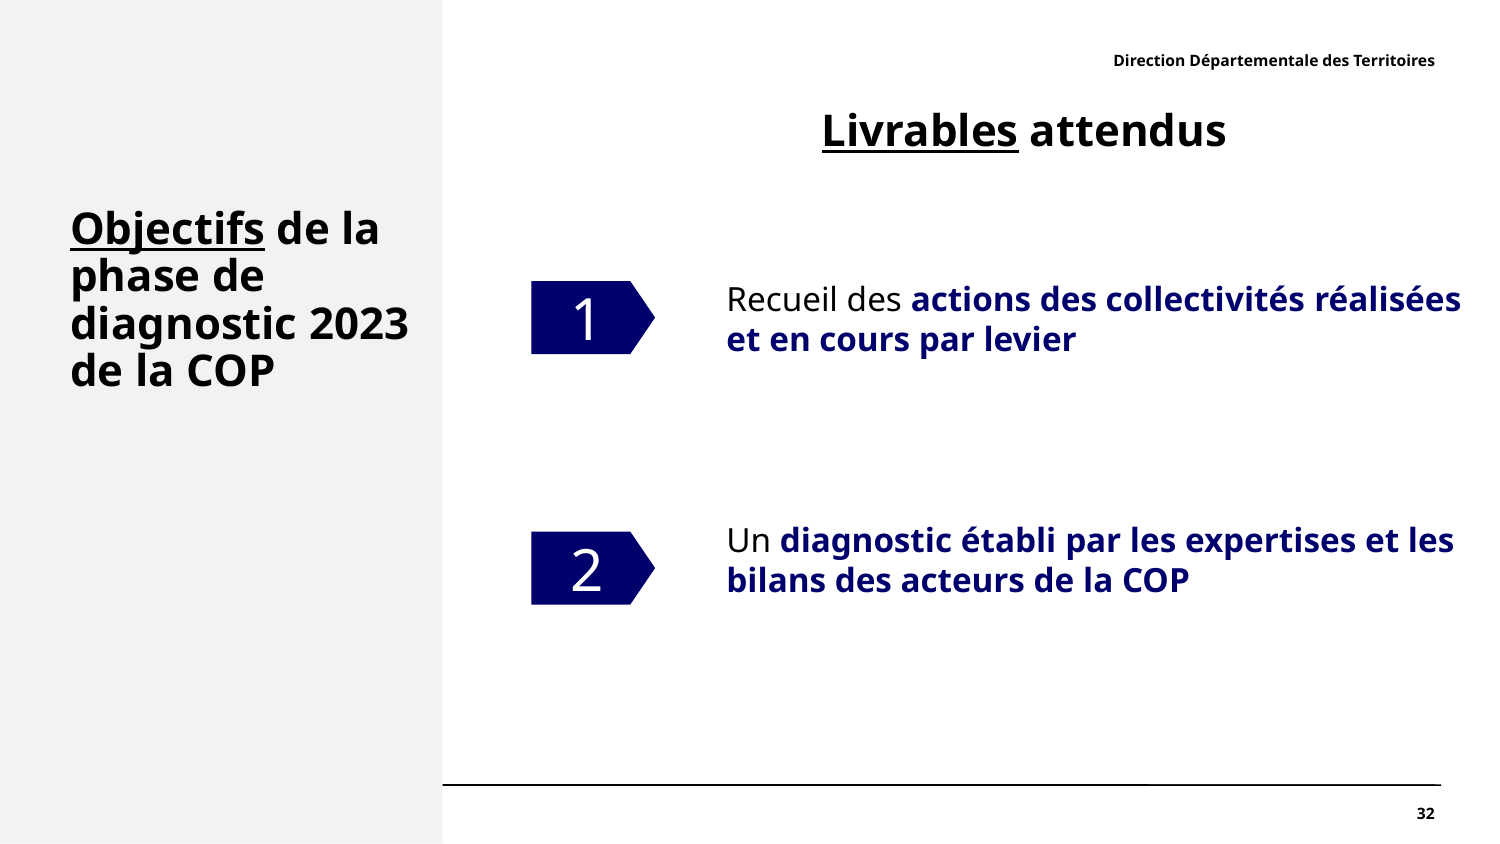

Direction Départementale des Territoires
# Objectifs de la phase de diagnostic 2023 de la COP
Livrables attendus
Recueil des actions des collectivités réalisées et en cours par levier
Un diagnostic établi par les expertises et les bilans des acteurs de la COP
1
2
32